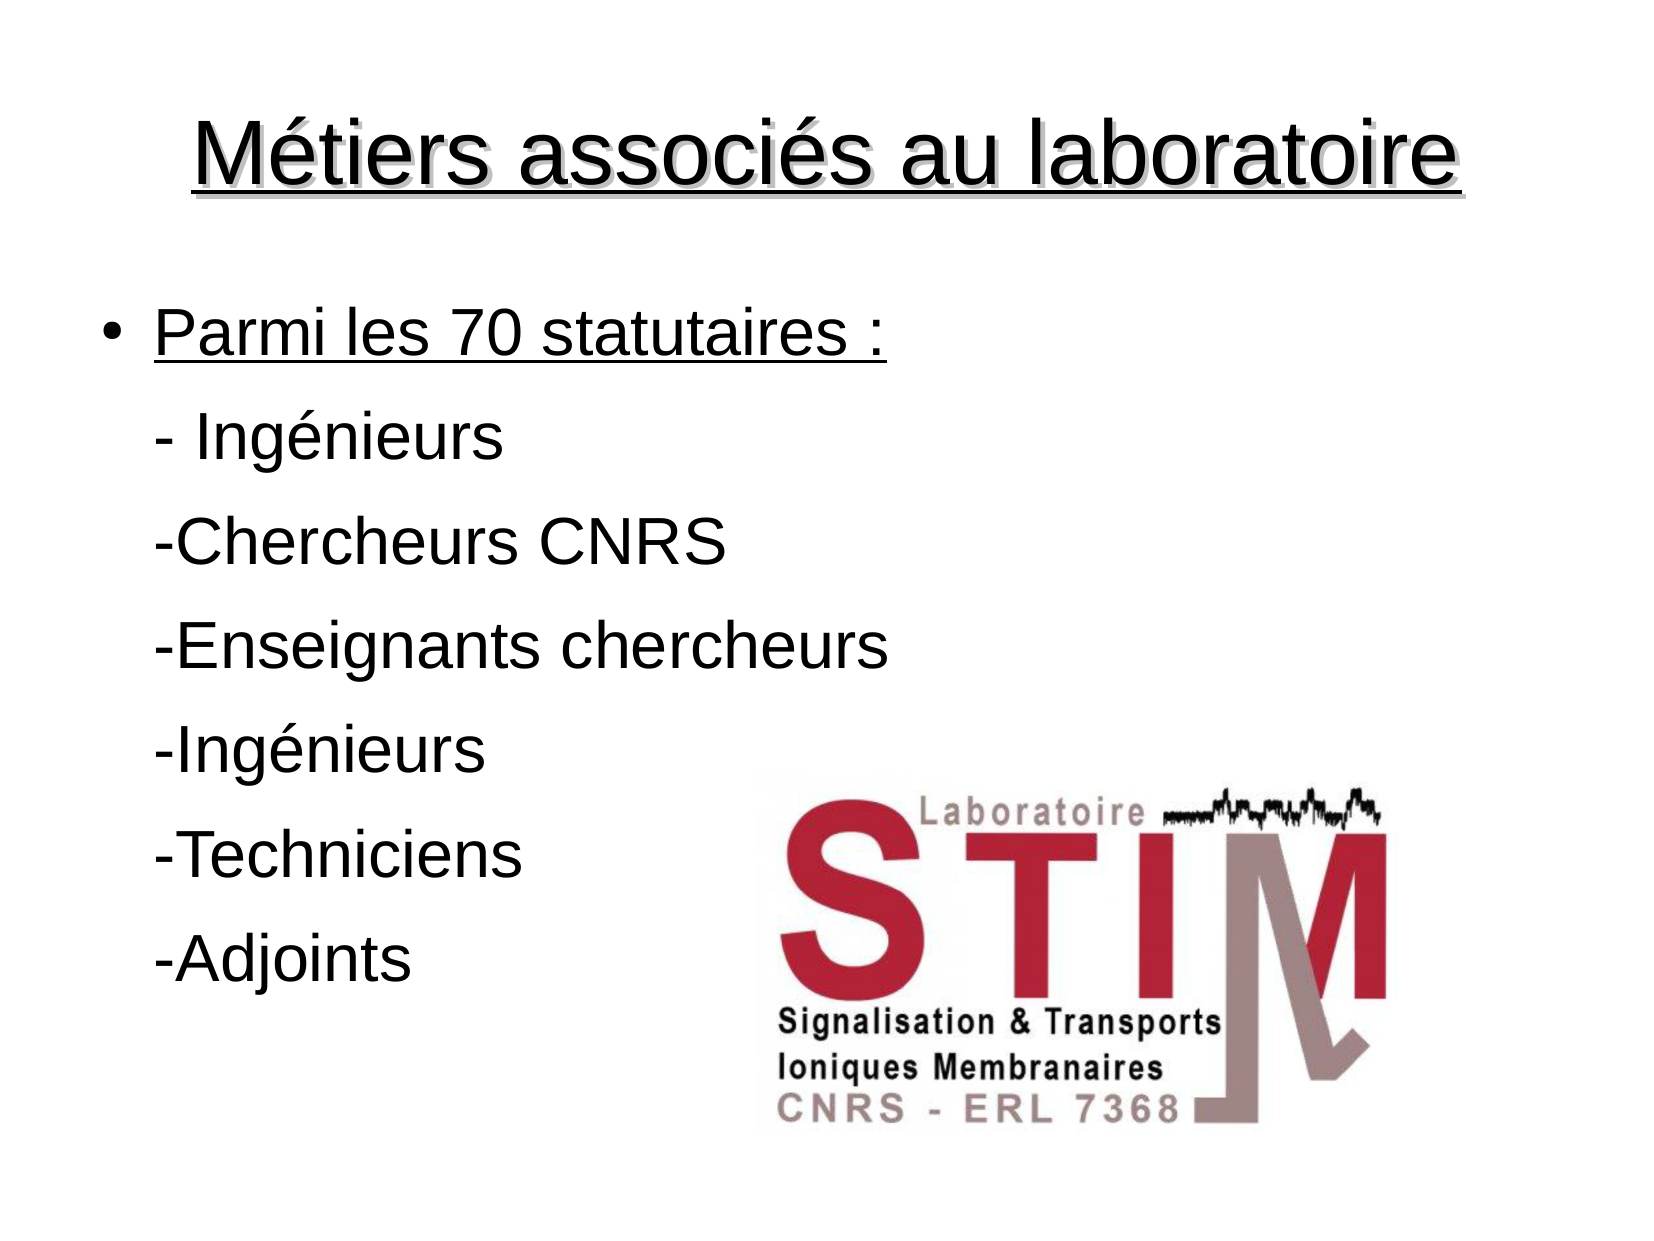

# Métiers associés au laboratoire
Parmi les 70 statutaires :
- Ingénieurs
-Chercheurs CNRS
-Enseignants chercheurs
-Ingénieurs
-Techniciens
-Adjoints